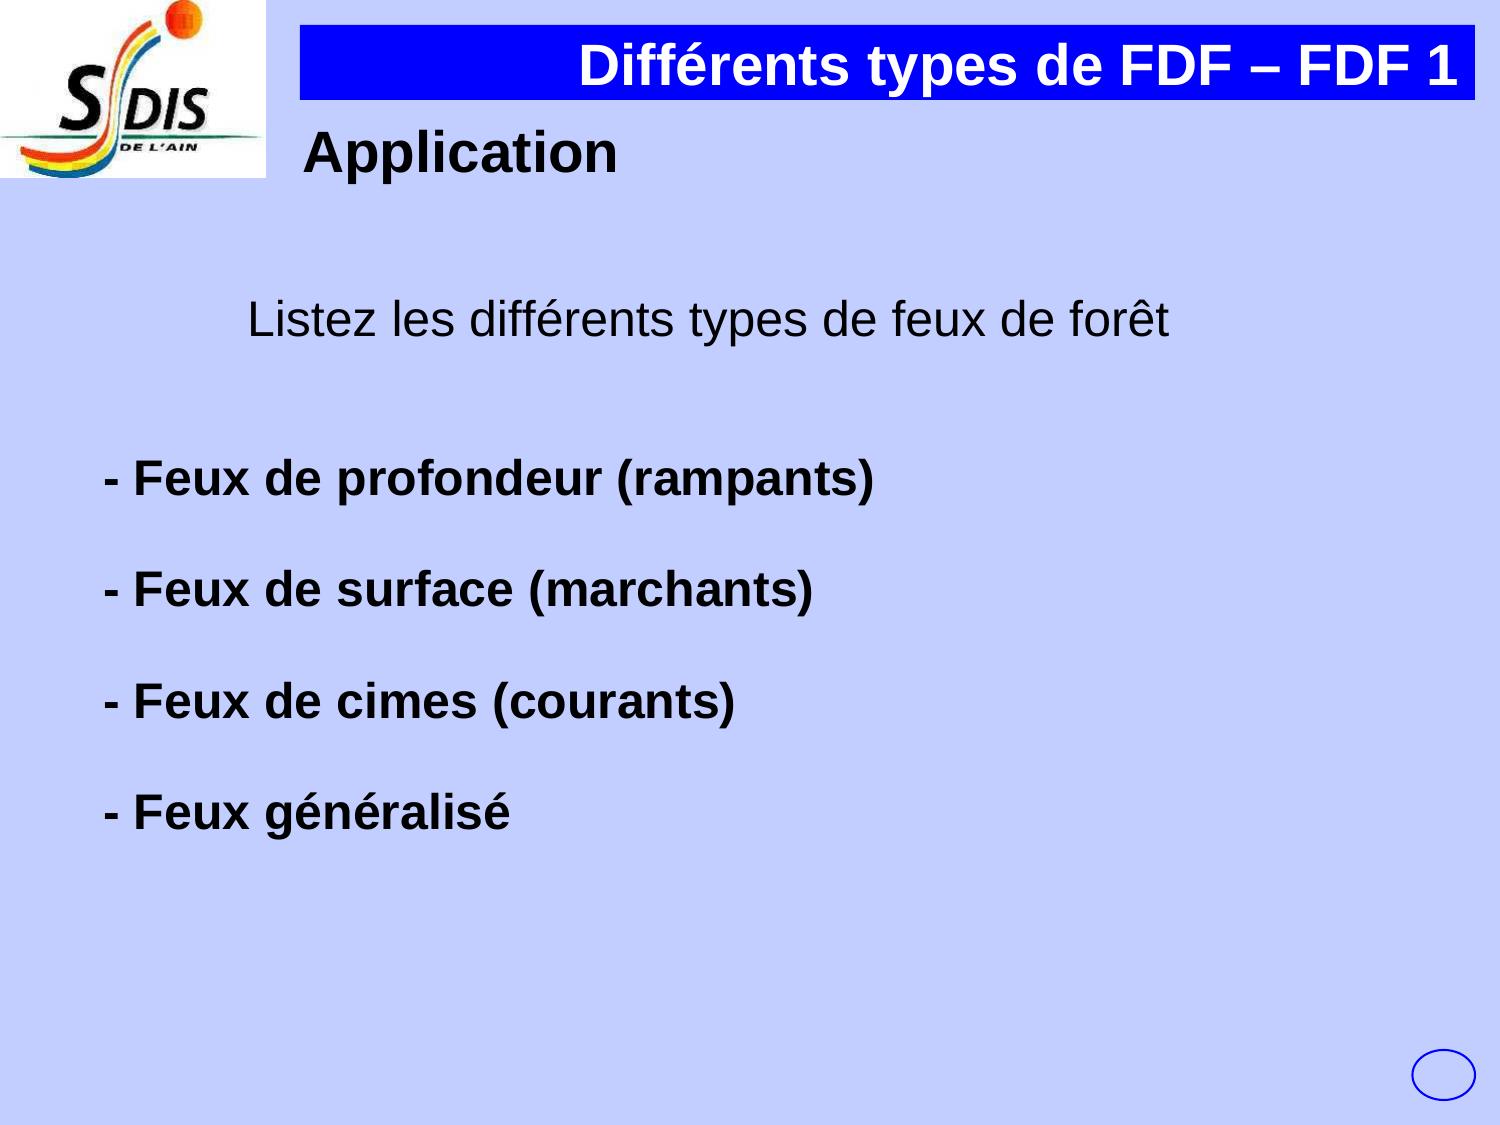

Différents types de FDF – FDF 1
Application
Listez les différents types de feux de forêt
- Feux de profondeur (rampants)
- Feux de surface (marchants)
- Feux de cimes (courants)
- Feux généralisé